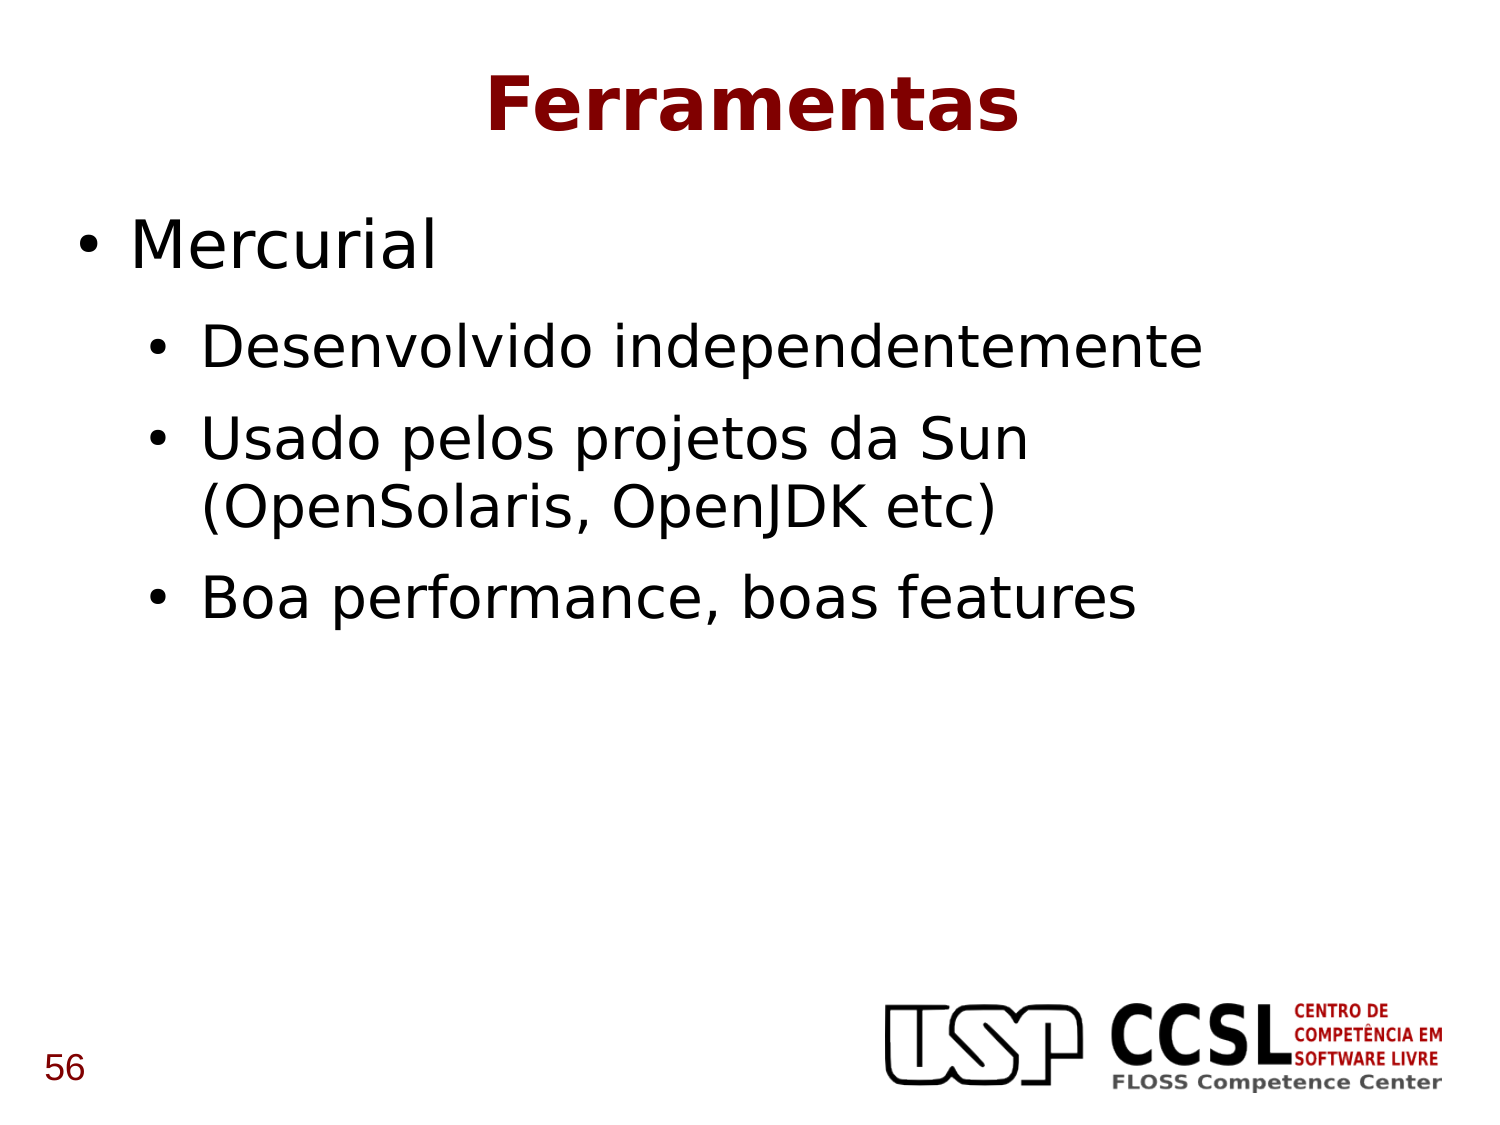

# Ferramentas
Mercurial
Desenvolvido independentemente
Usado pelos projetos da Sun
(OpenSolaris, OpenJDK etc)
Boa performance, boas features